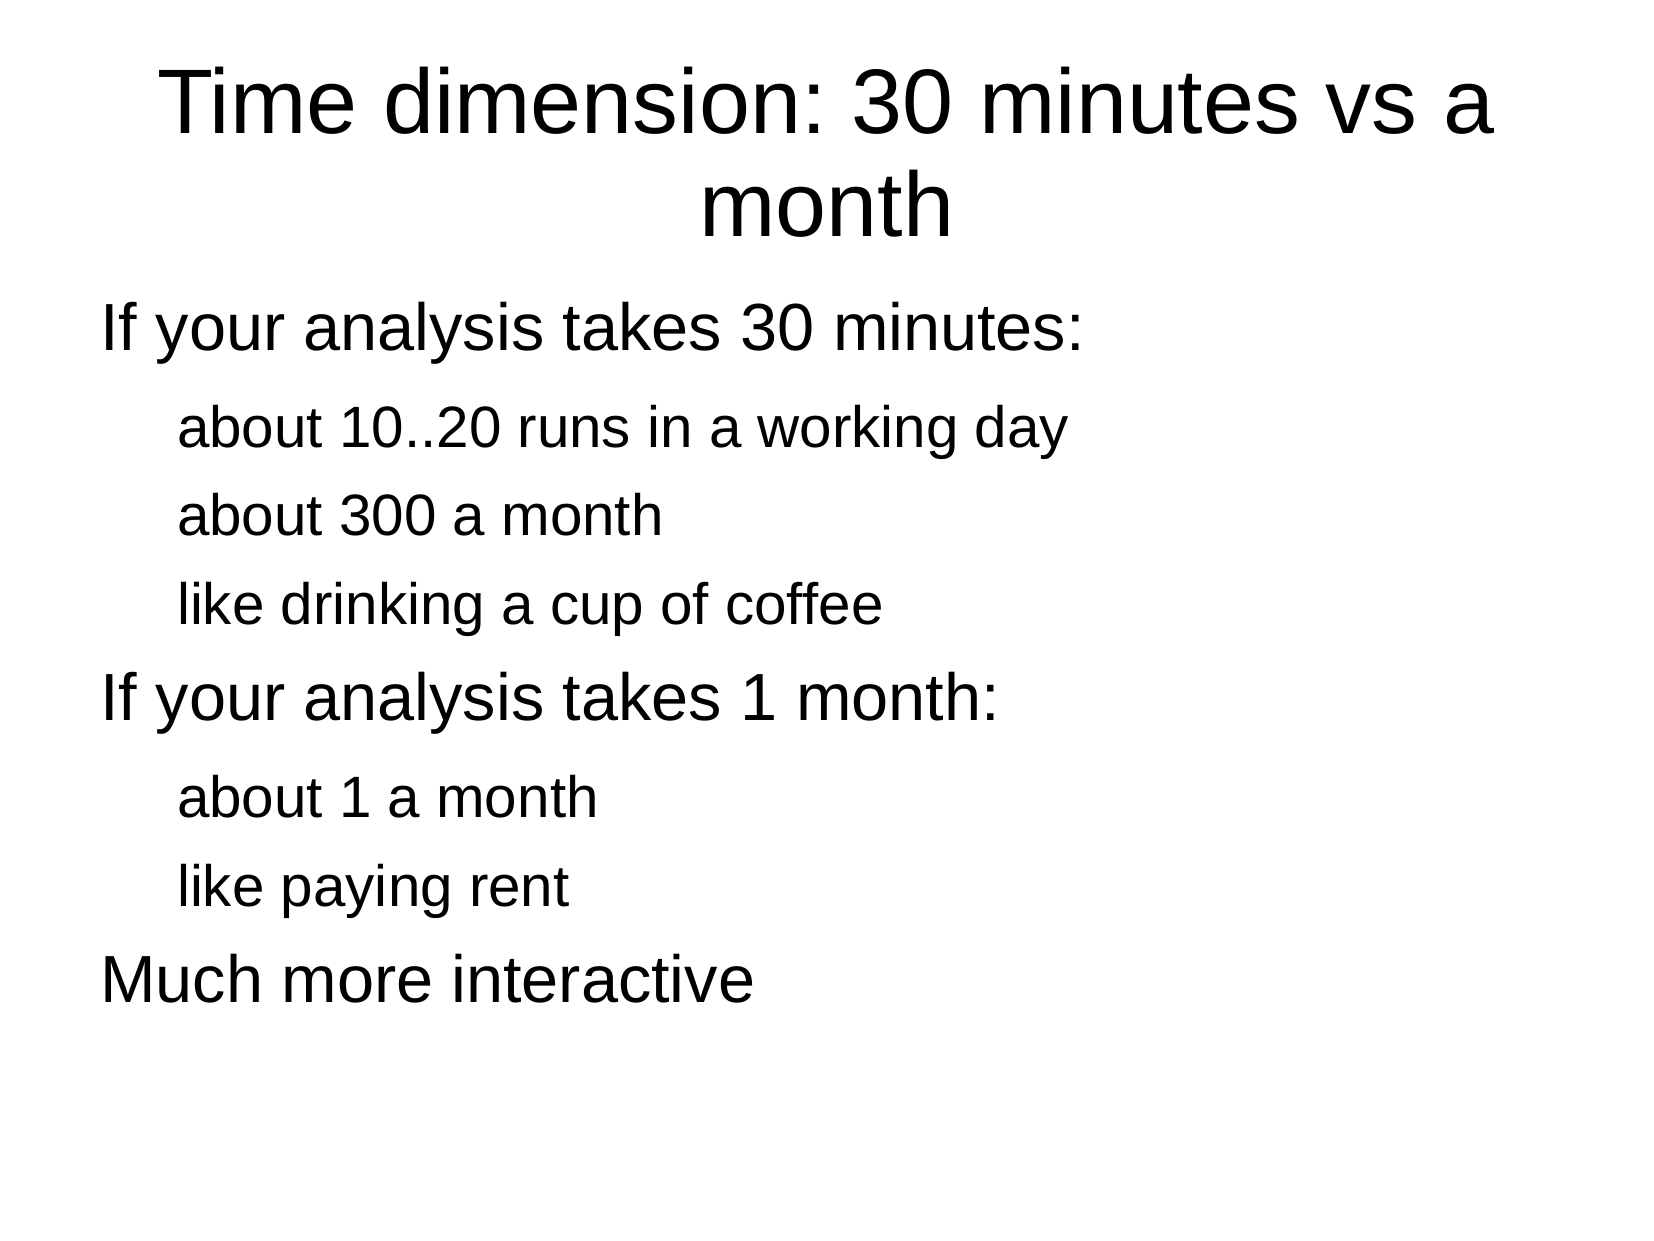

# Time dimension: 30 minutes vs a month
If your analysis takes 30 minutes:
about 10..20 runs in a working day
about 300 a month
like drinking a cup of coffee
If your analysis takes 1 month:
about 1 a month
like paying rent
Much more interactive